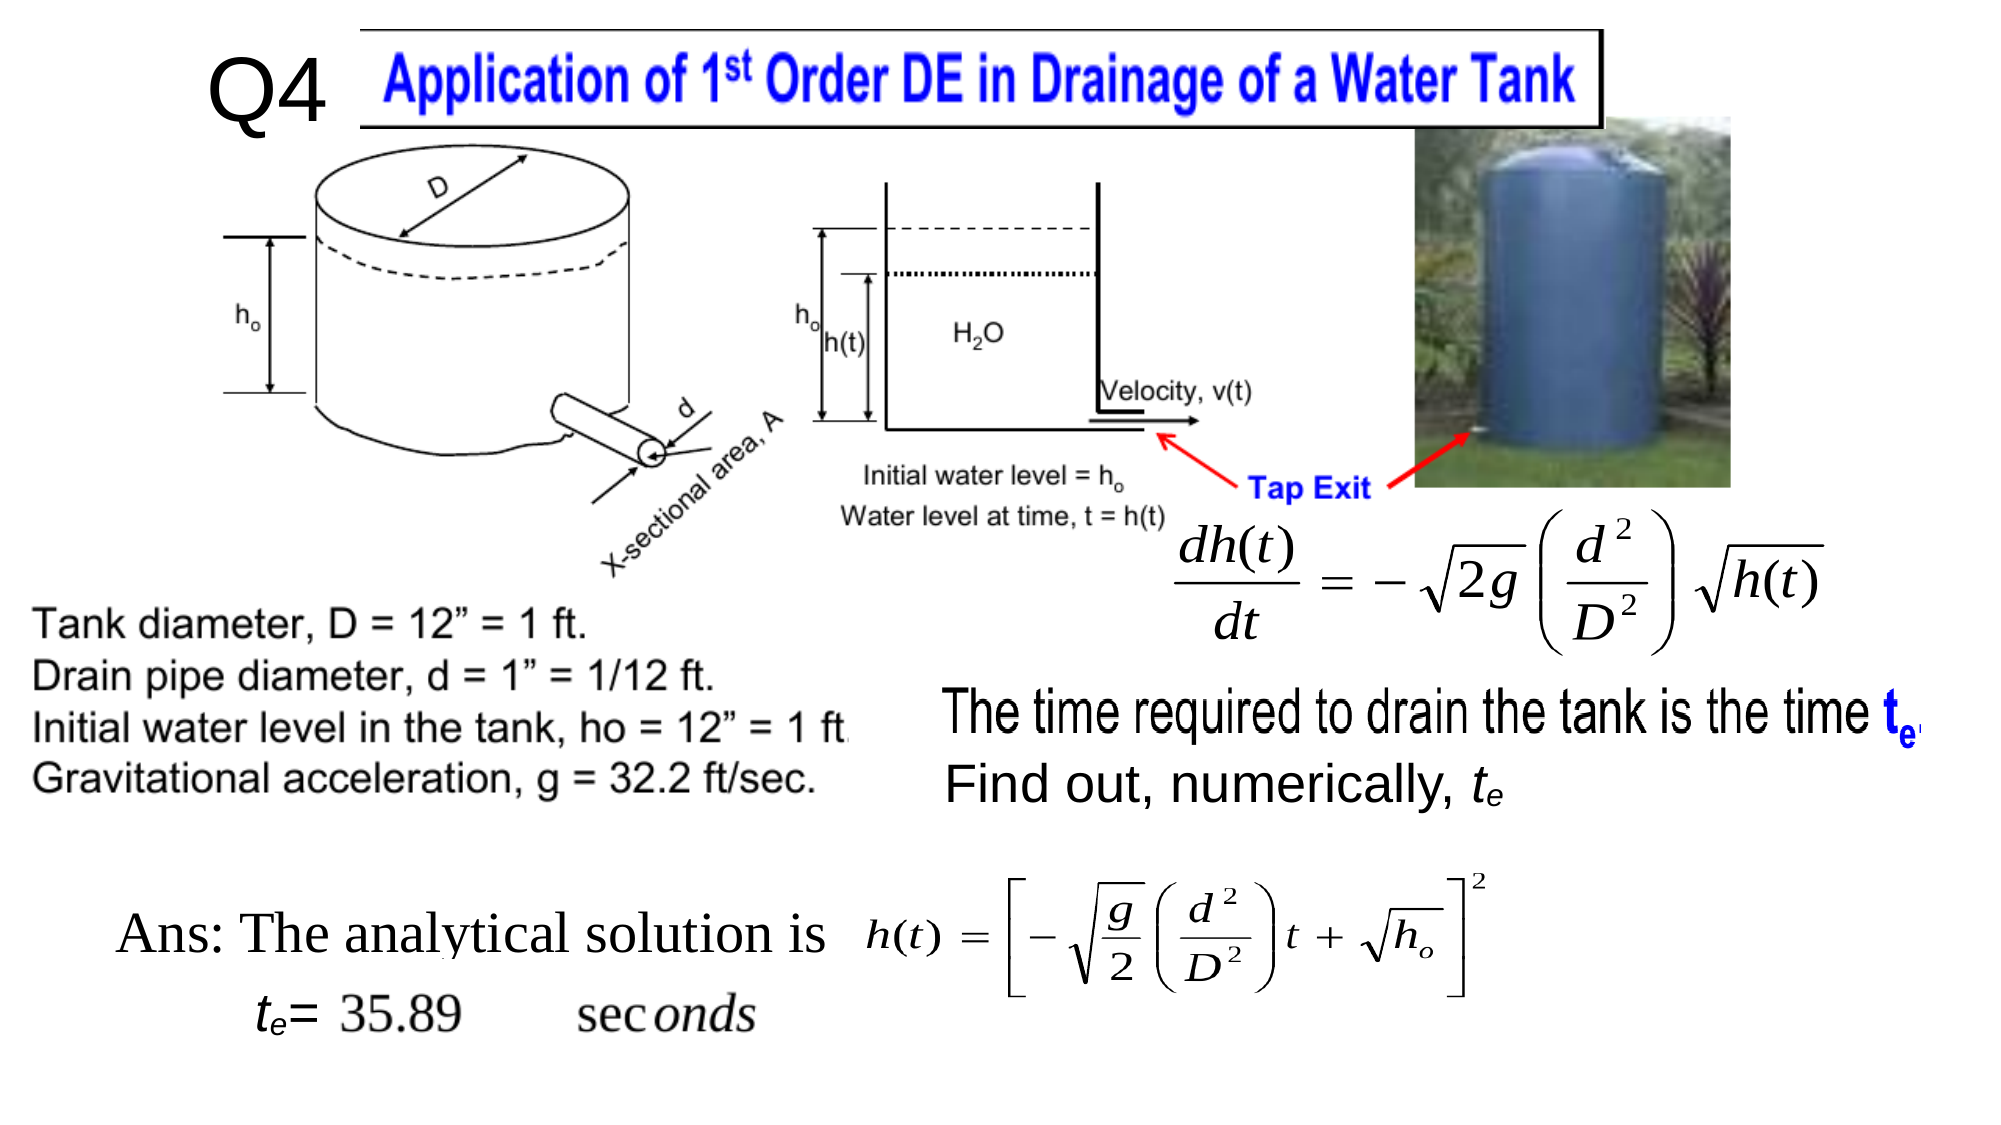

Q4
Find out, numerically, te
# Ans: The analytical solution is
te=